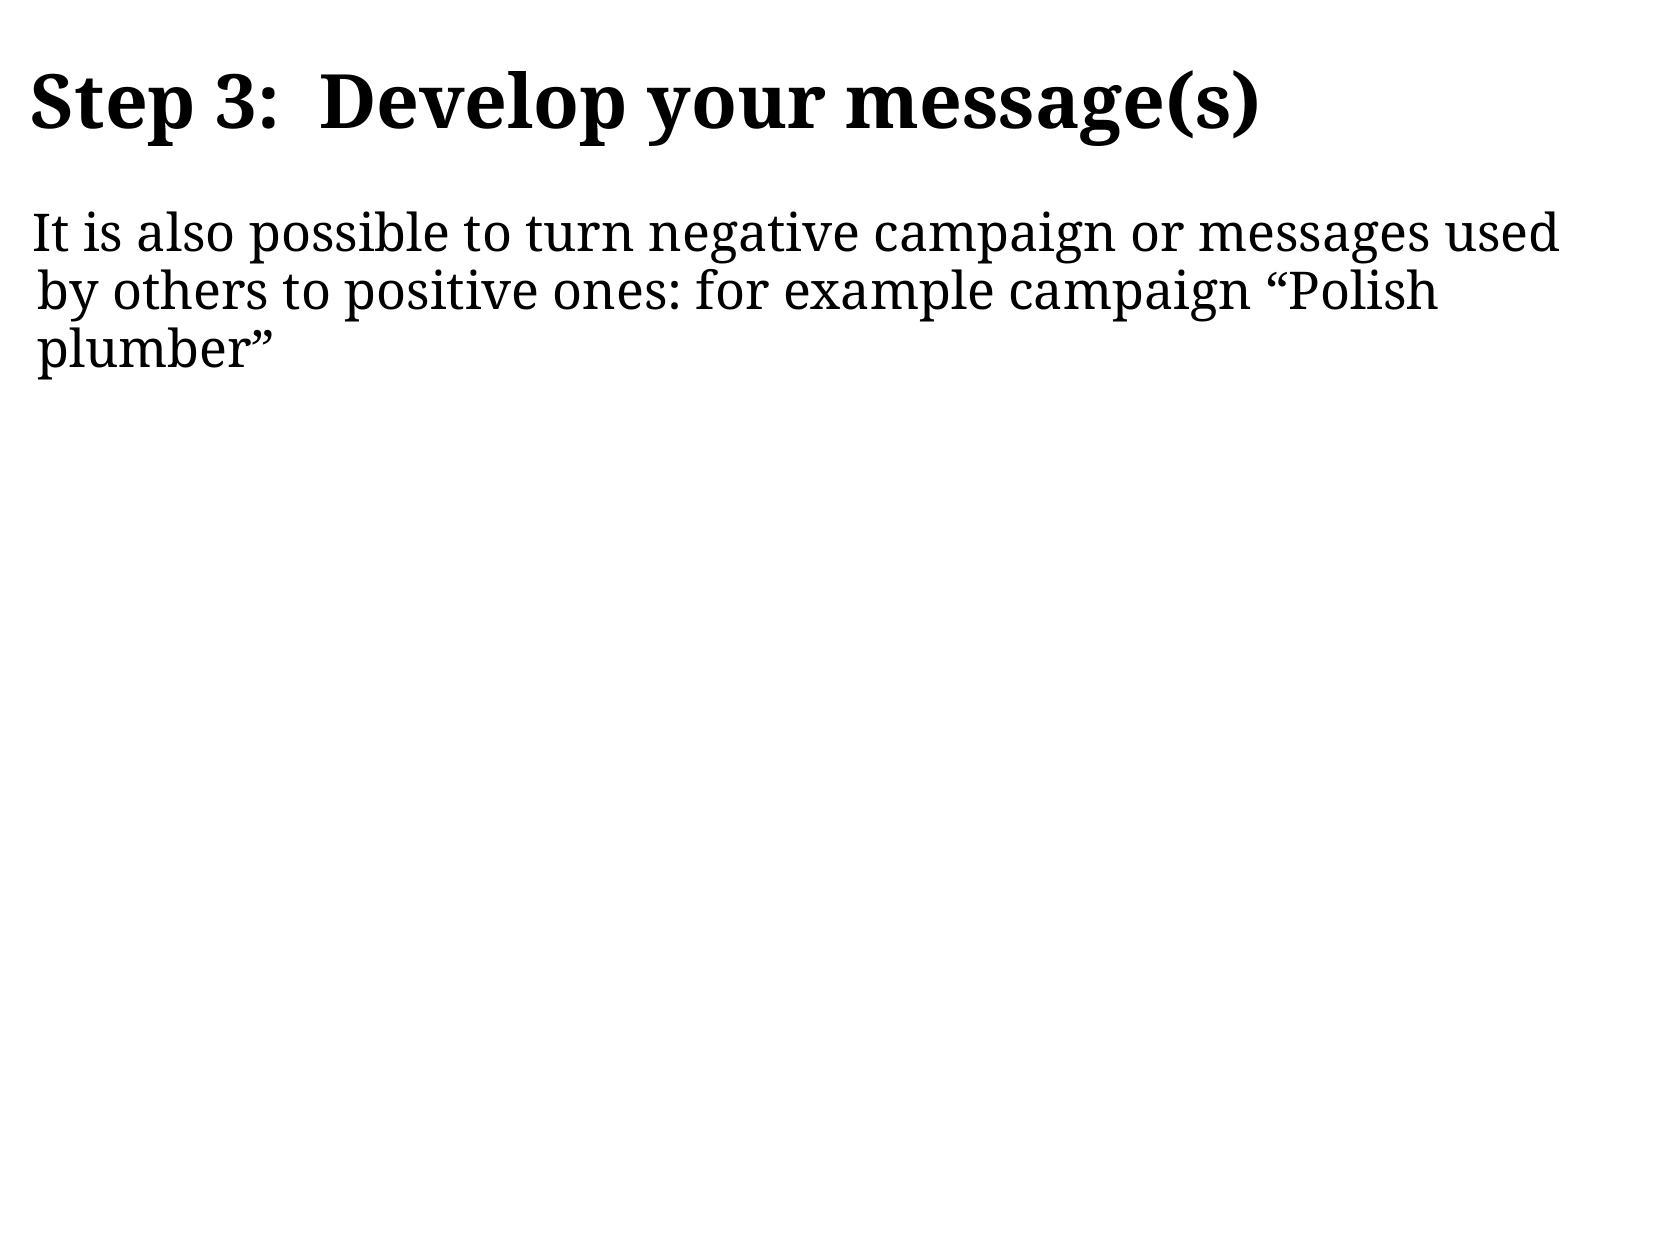

# Step 3: Develop your message(s)
It is also possible to turn negative campaign or messages used by others to positive ones: for example campaign “Polish plumber”